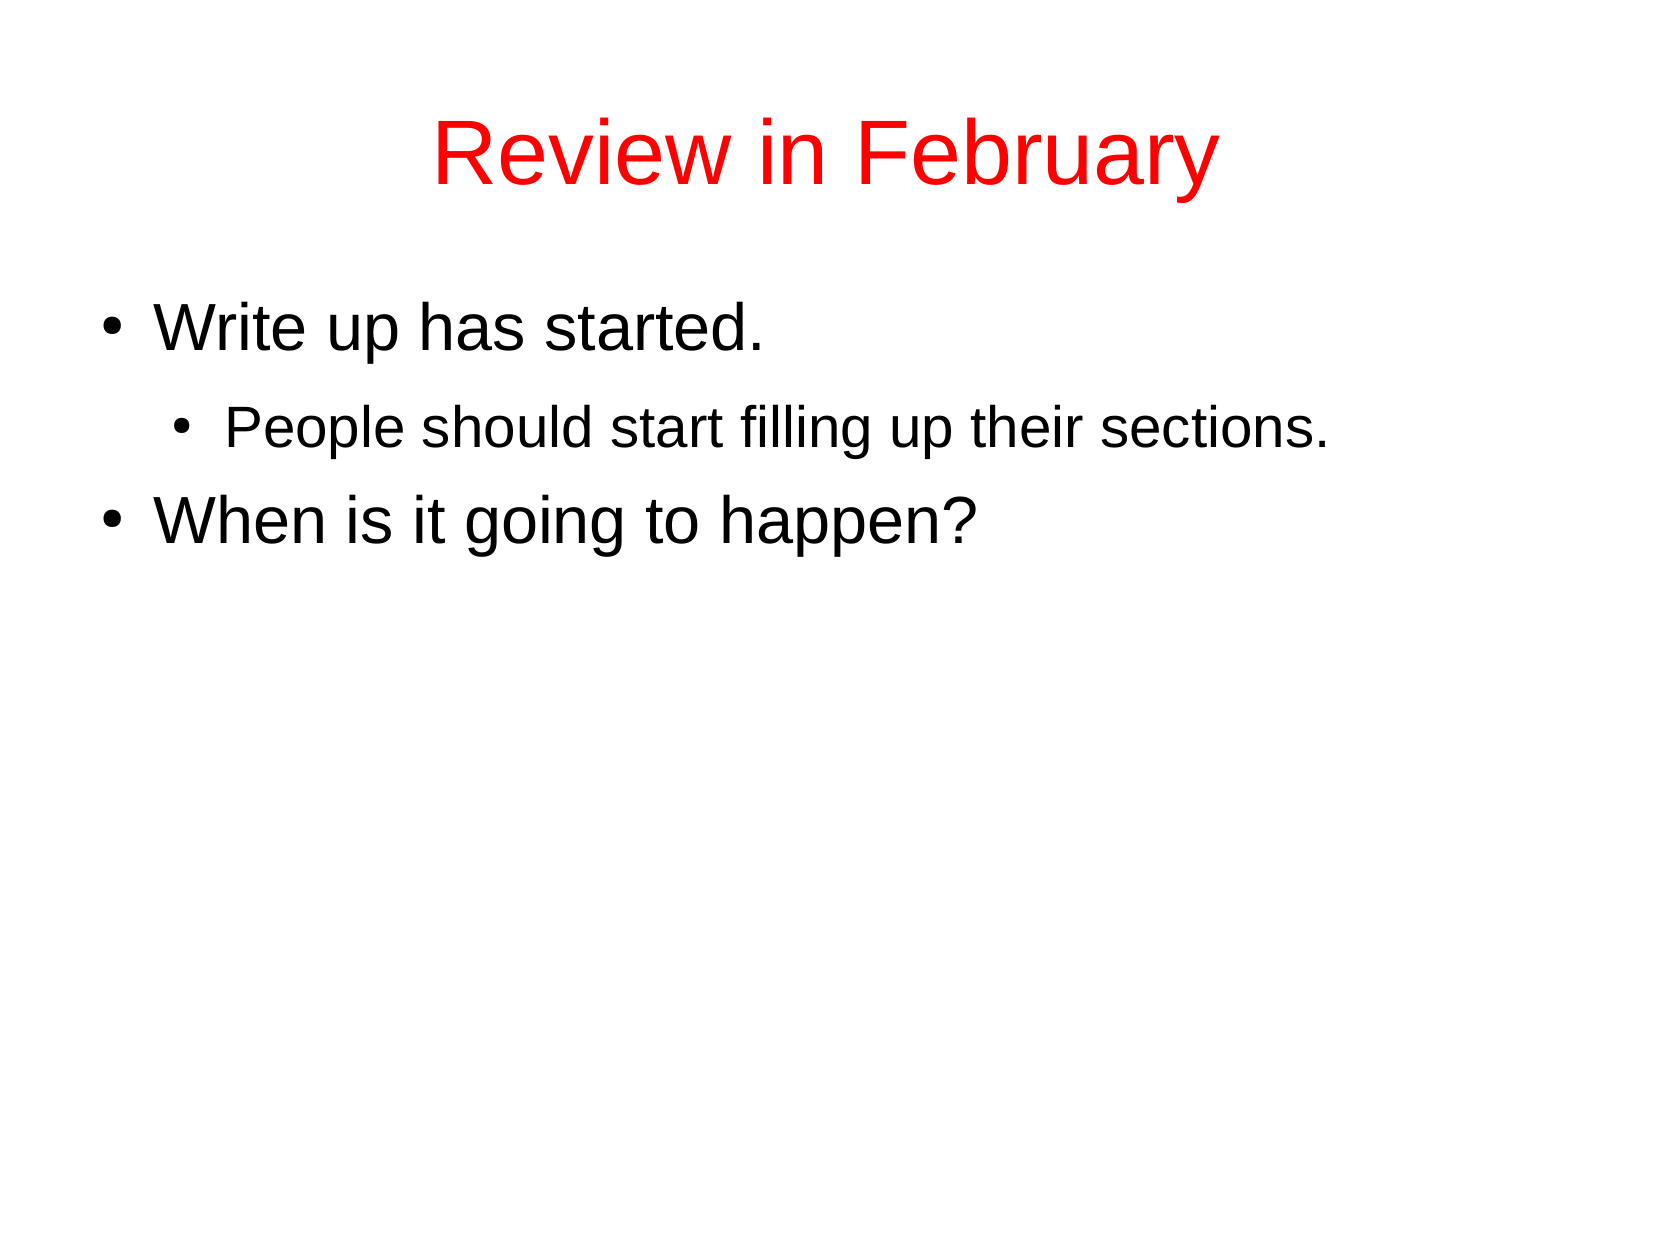

# Review in February
Write up has started.
People should start filling up their sections.
When is it going to happen?